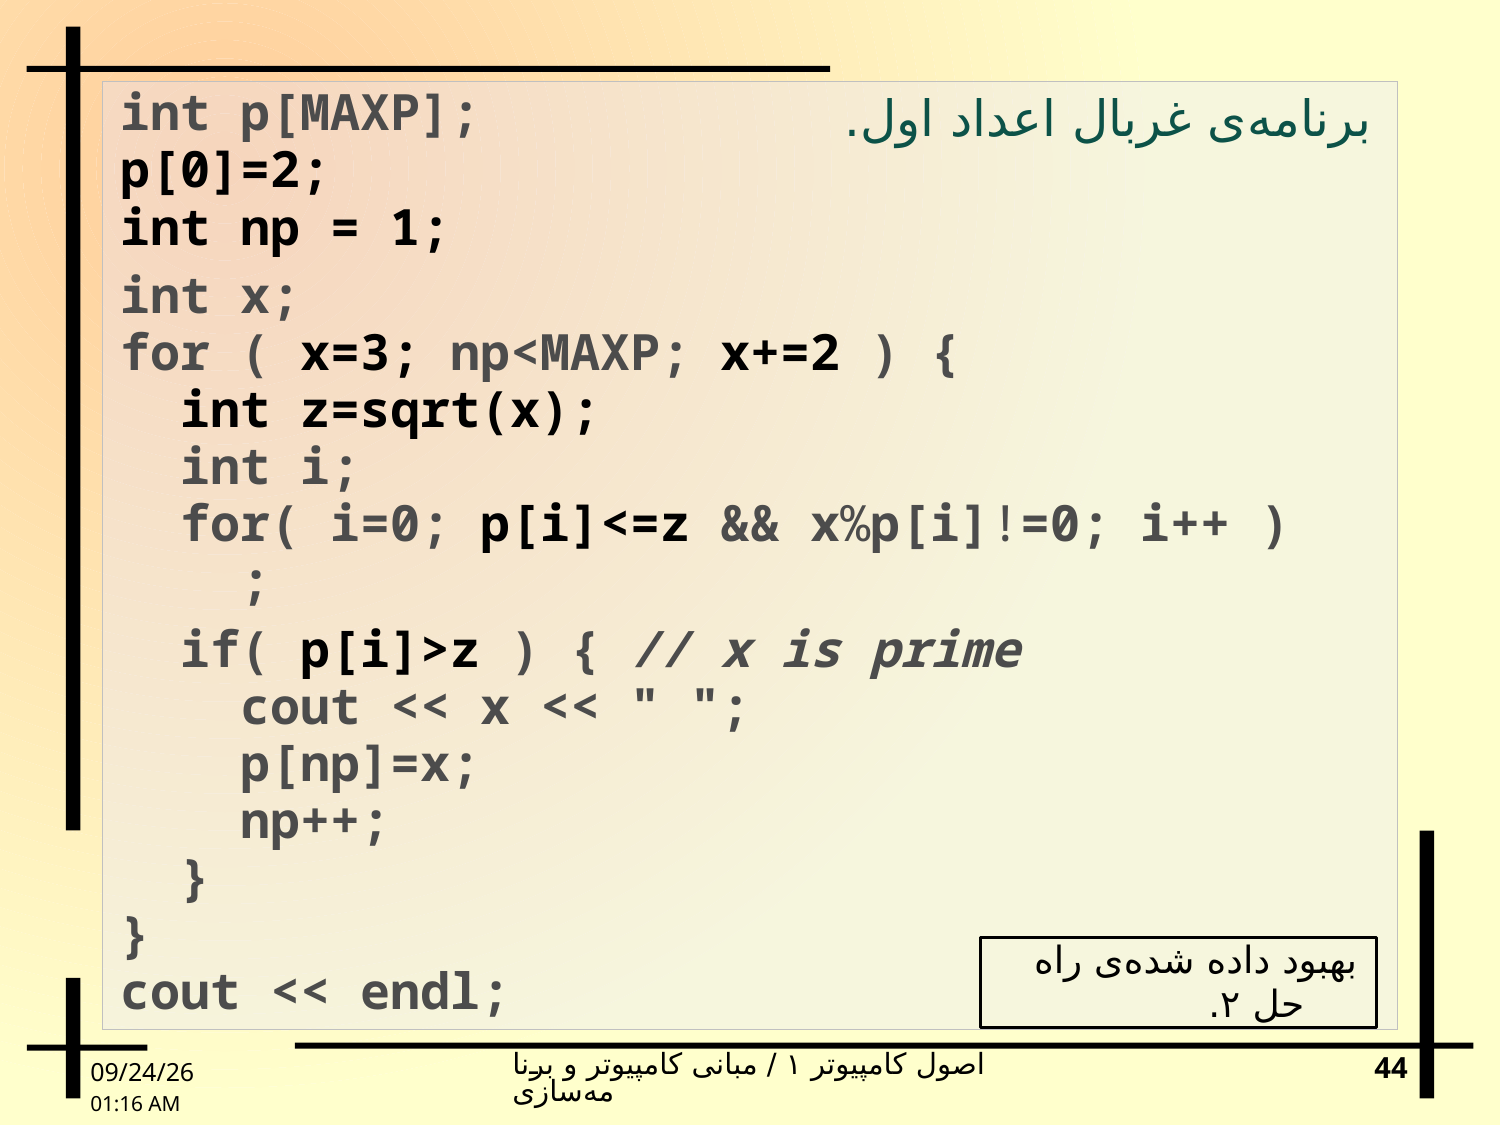

int p[MAXP];
p[0]=2;
int np = 1;
int x;
for ( x=3; np<MAXP; x+=2 ) {
 int z=sqrt(x);
 int i;
 for( i=0; p[i]<=z && x%p[i]!=0; i++ )
 ;
 if( p[i]>z ) { // x is prime
 cout << x << " ";
 p[np]=x;
 np++;
 }
}
cout << endl;
# برنامه‌ی غربال اعداد اول.
بهبود داده شده‌ی راه حل ۲.
اصول کامپیوتر ۱ / مبانی کامپیوتر و برنامه‌سازی
44